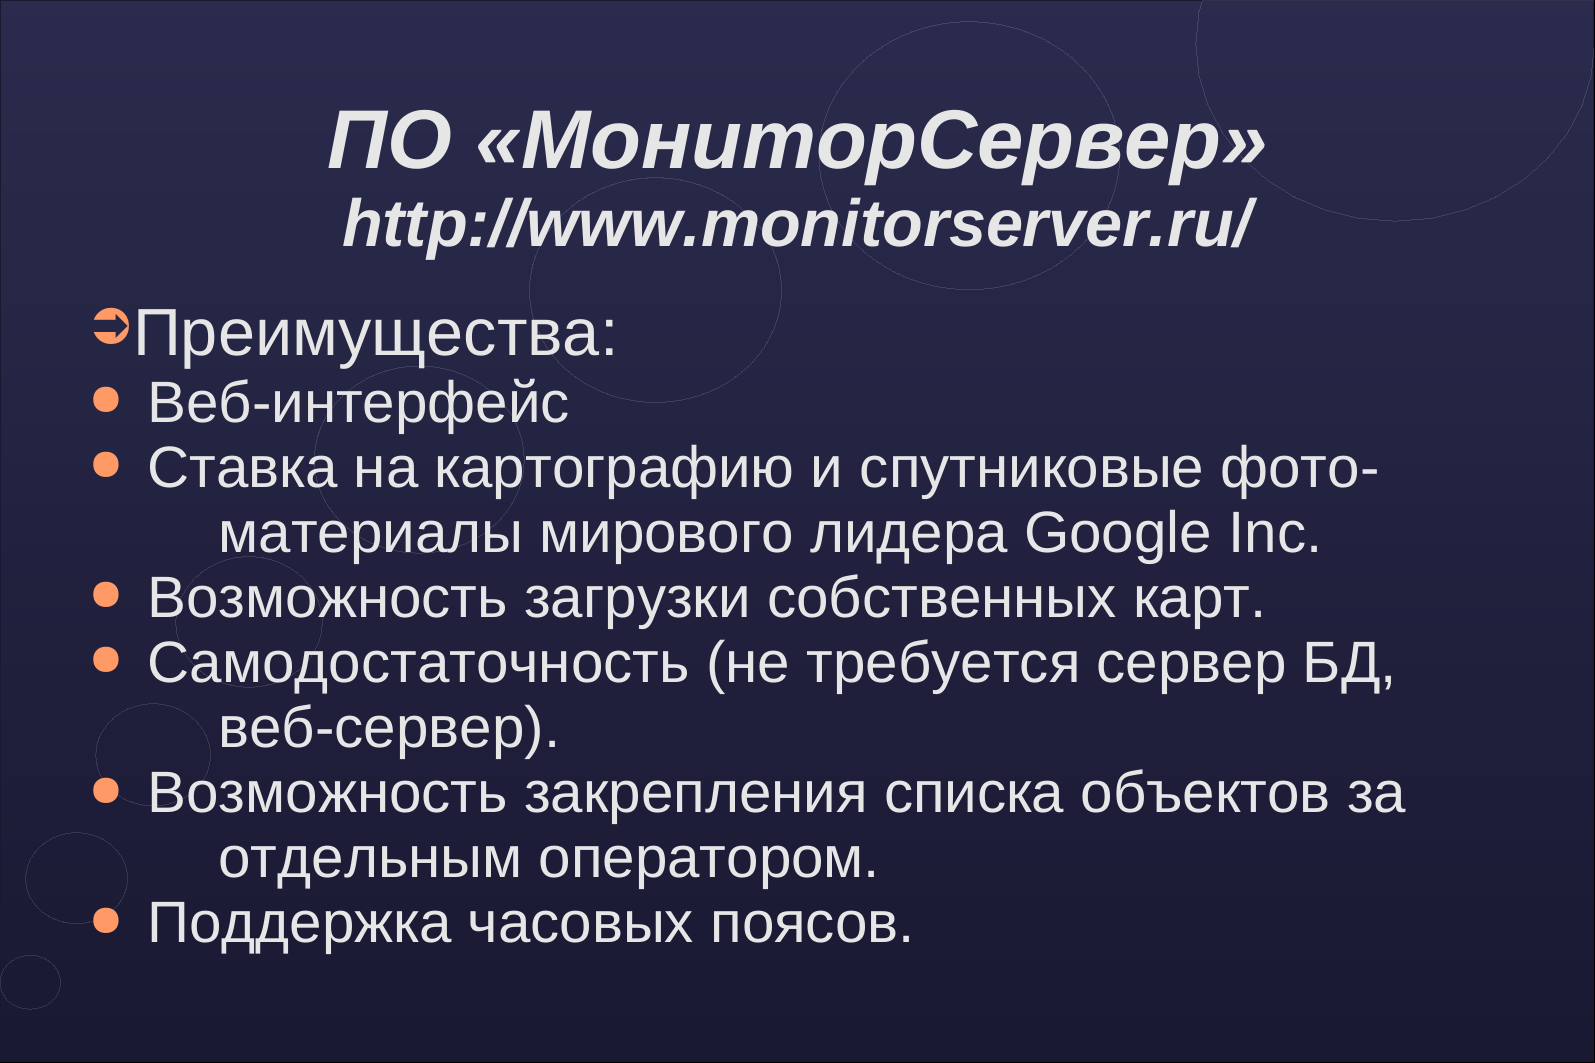

# ПО «МониторСервер» http://www.monitorserver.ru/
Преимущества:
Веб-интерфейс
Ставка на картографию и спутниковые фото-материалы мирового лидера Google Inc.
Возможность загрузки собственных карт.
Самодостаточность (не требуется сервер БД, веб-сервер).
Возможность закрепления списка объектов за отдельным оператором.
Поддержка часовых поясов.